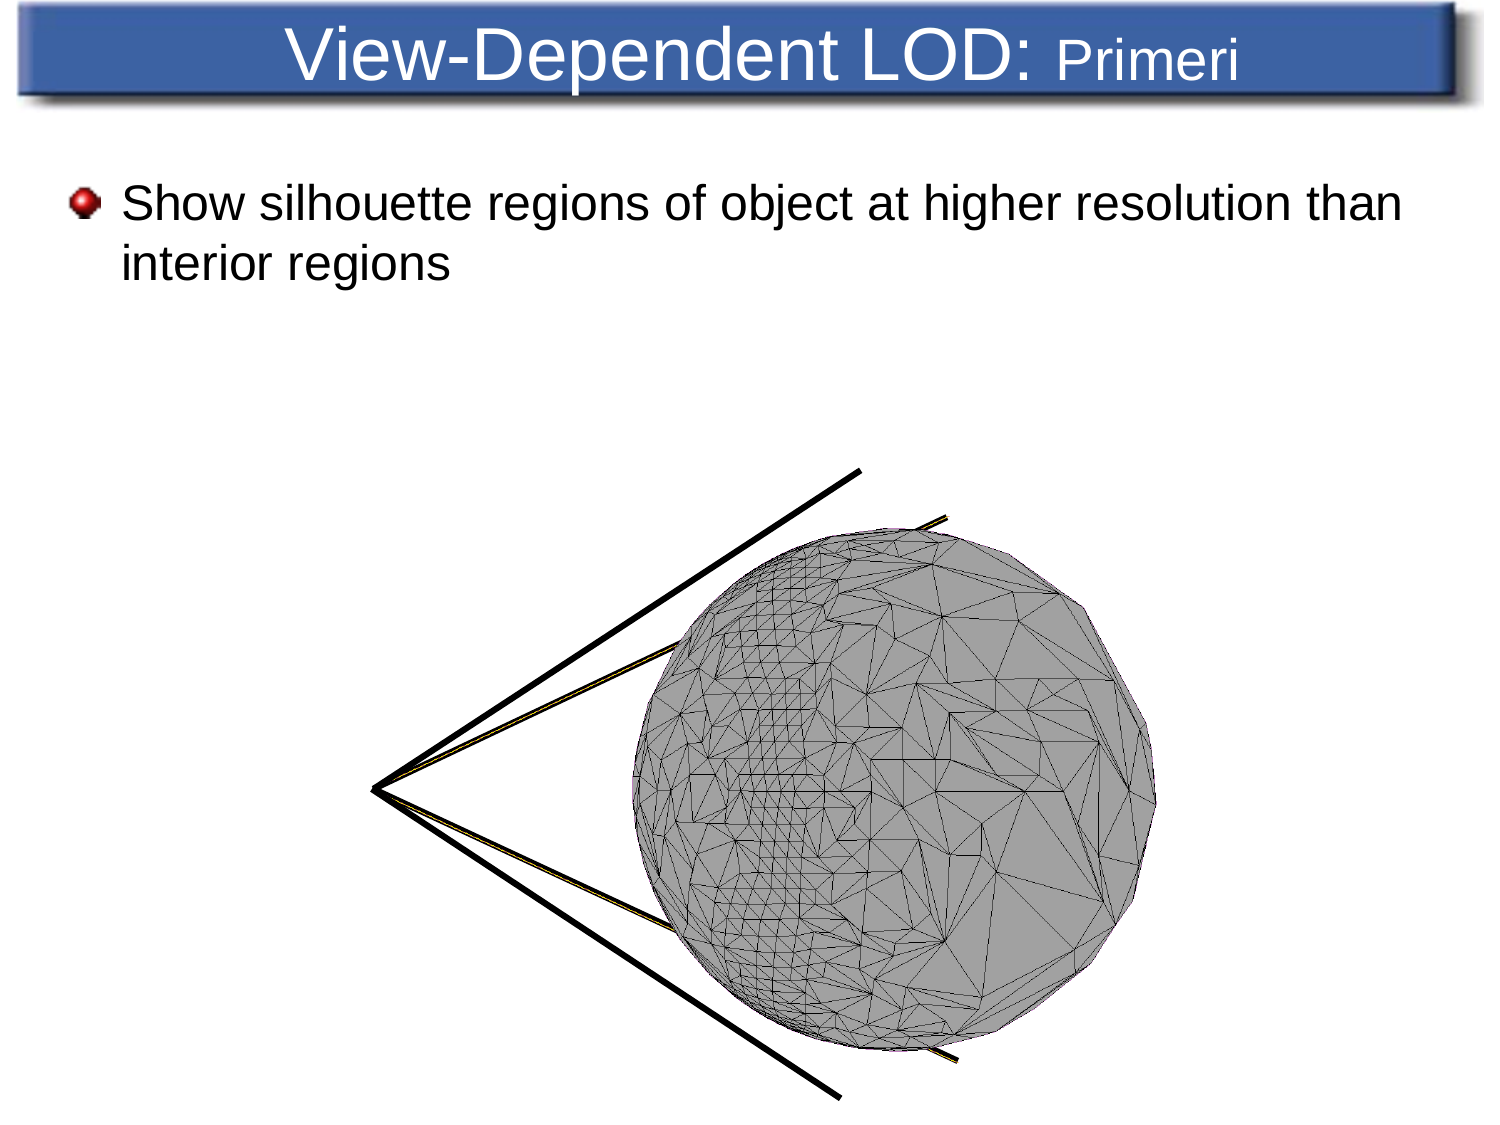

# View-Dependent LOD: Primeri
Show silhouette regions of object at higher resolution than interior regions